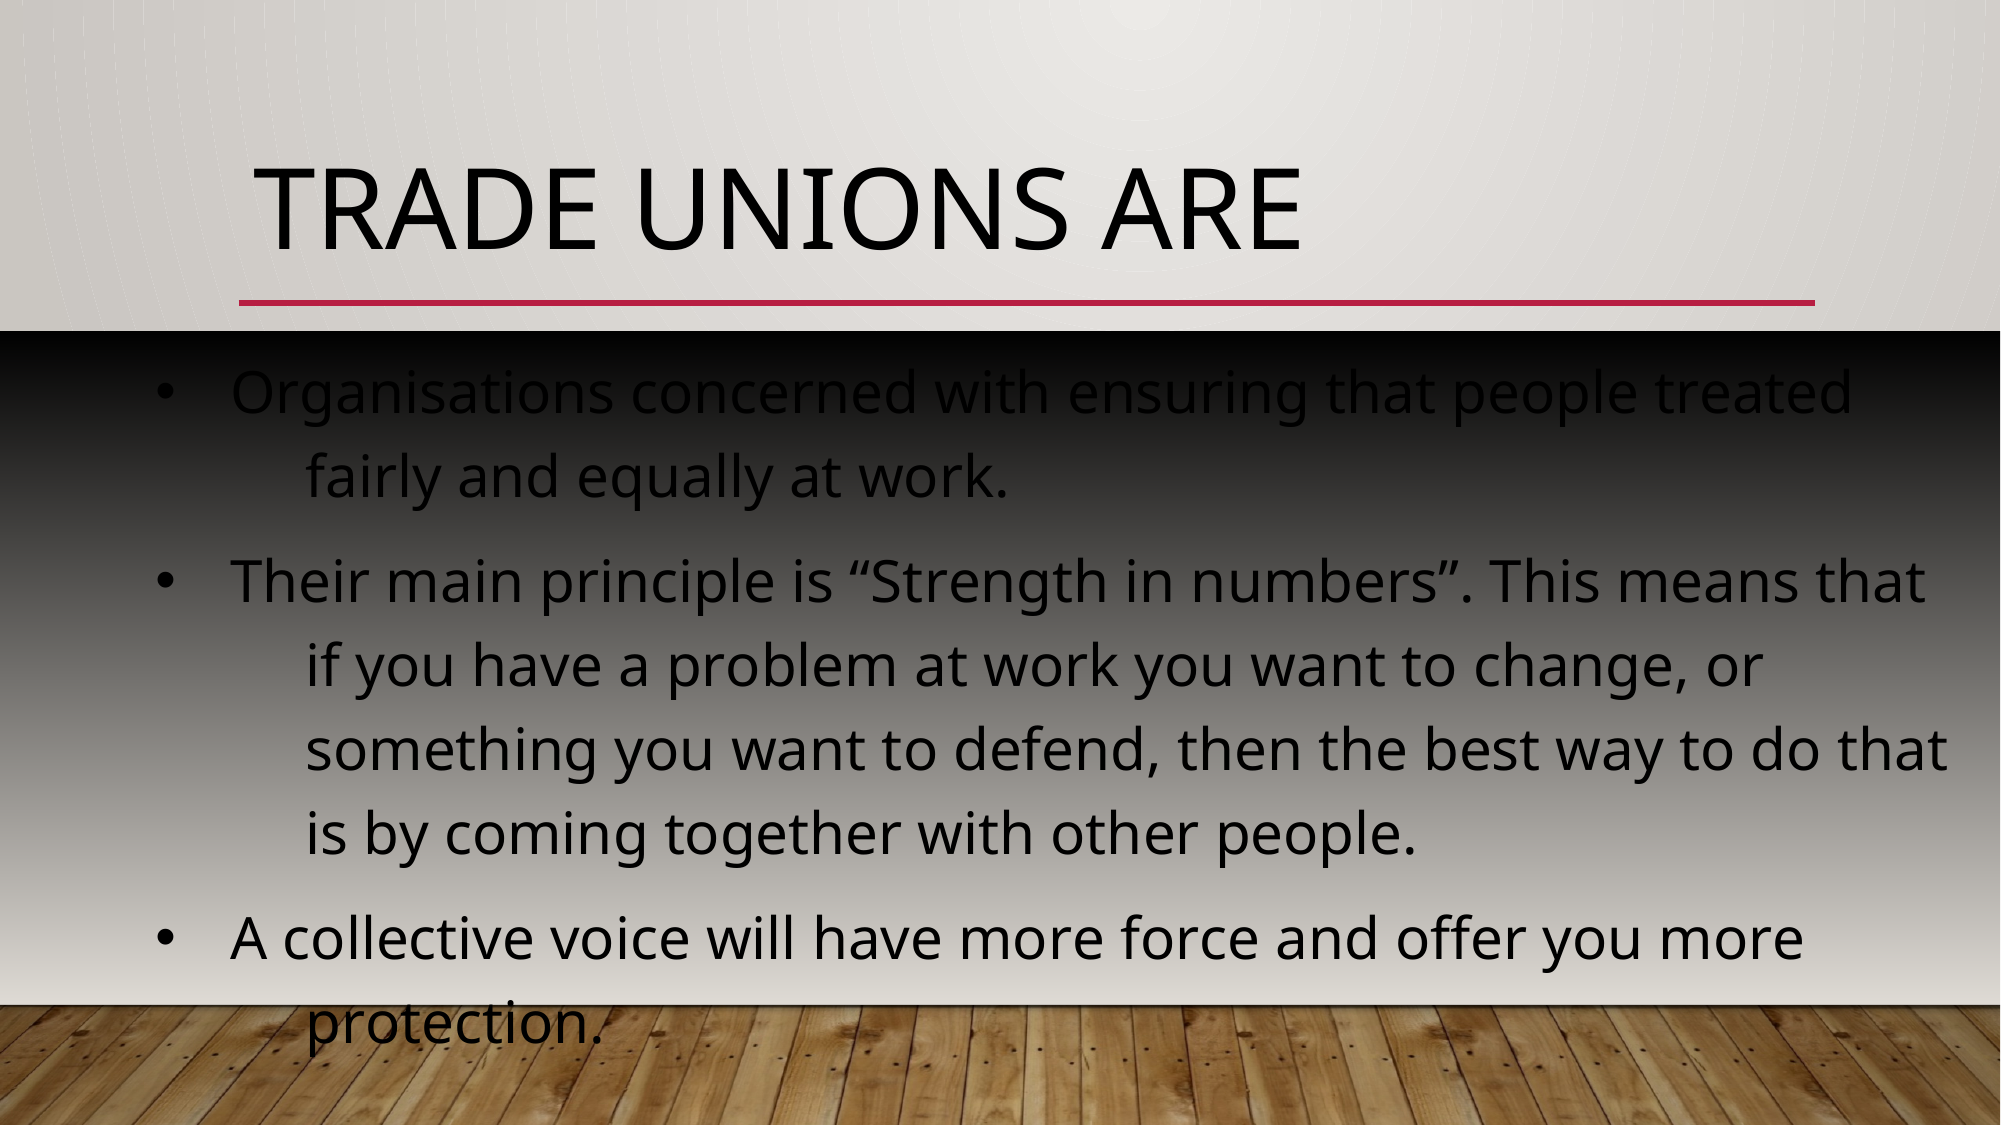

# TRADE UNIONS ARE
Organisations concerned with ensuring that people treated fairly and equally at work.
Their main principle is “Strength in numbers”. This means that if you have a problem at work you want to change, or something you want to defend, then the best way to do that is by coming together with other people.
A collective voice will have more force and offer you more protection.